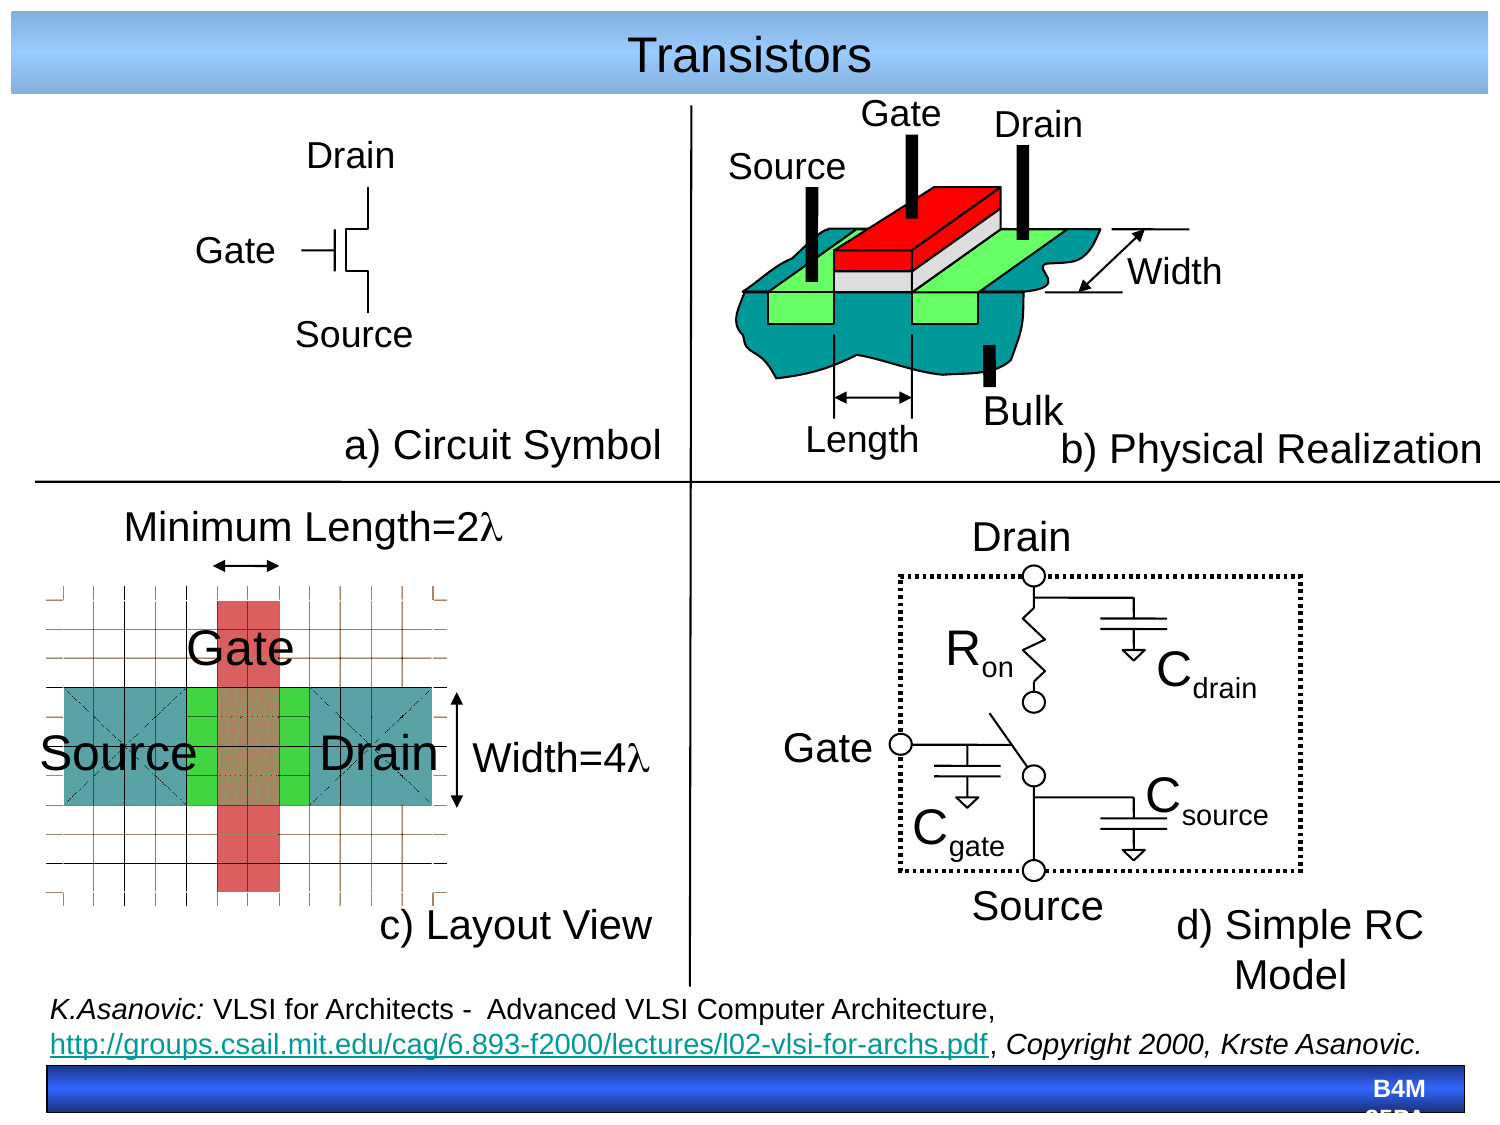

# Transistors
Gate
Drain
Source
Width
Bulk
Length
Drain
Gate
Source
a) Circuit Symbol
b) Physical Realization
Minimum Length=2l
Drain
Ron
Cdrain
Gate
Csource
Cgate
Source
Gate
Source
Drain
Width=4l
c) Layout View
d) Simple RC
 Model
K.Asanovic: VLSI for Architects - Advanced VLSI Computer Architecture,
http://groups.csail.mit.edu/cag/6.893-f2000/lectures/l02-vlsi-for-archs.pdf, Copyright 2000, Krste Asanovic.
B4M35PAP Pokročilé architektury počítačů